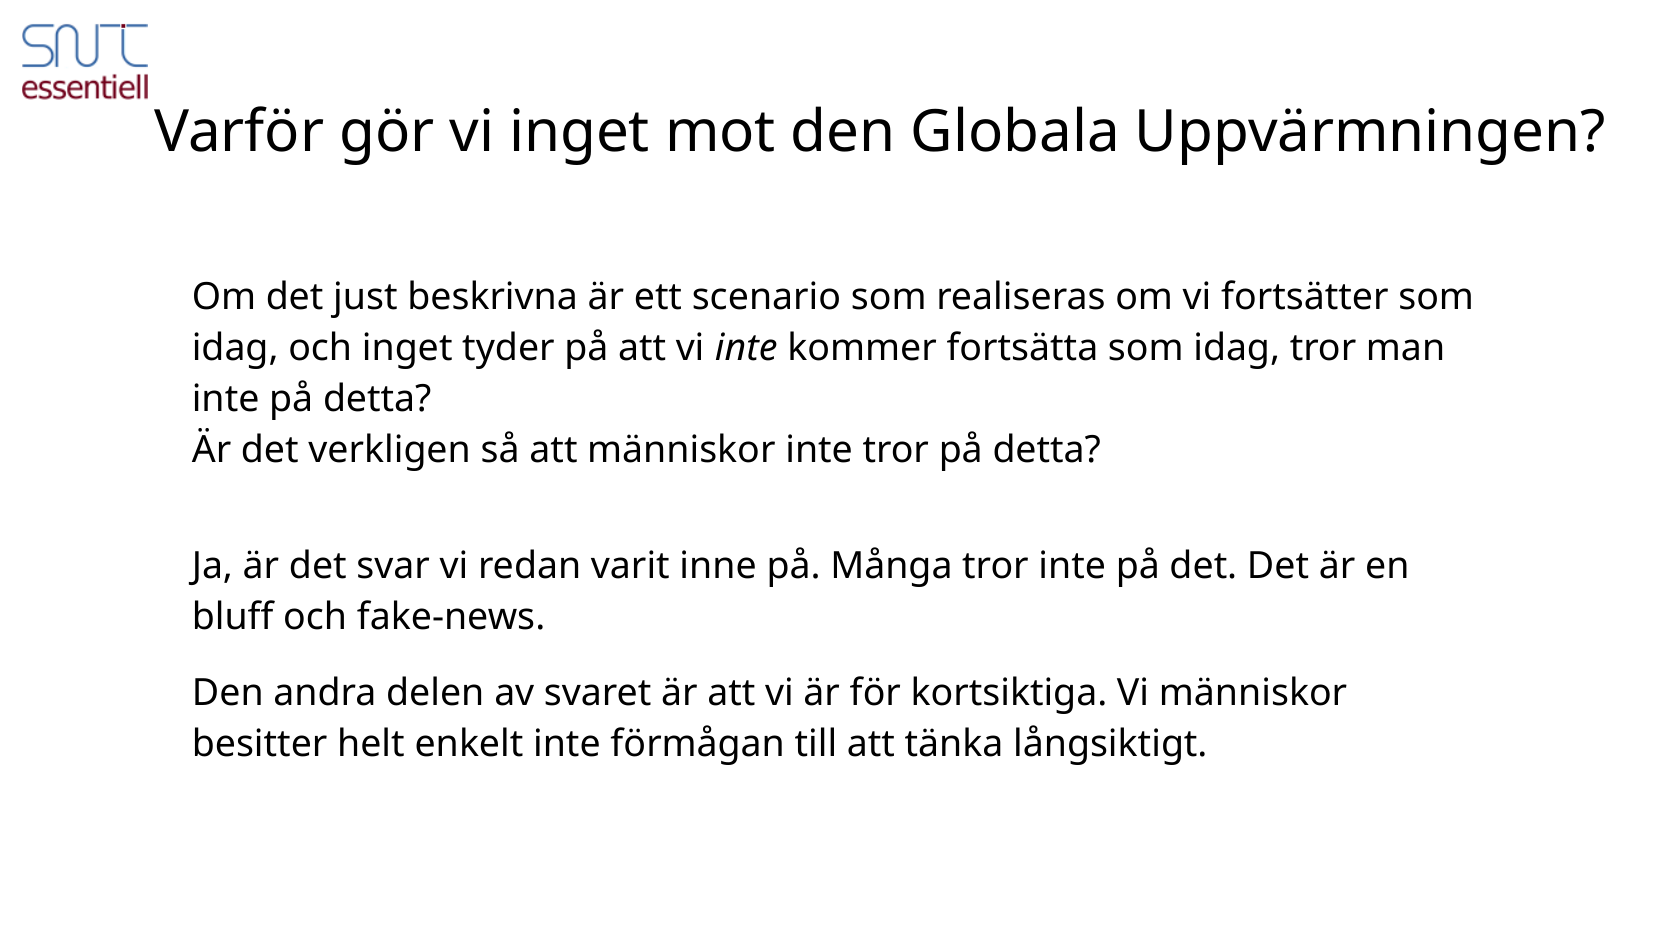

# Varför gör vi inget mot den Globala Uppvärmningen?
Om det just beskrivna är ett scenario som realiseras om vi fortsätter som idag, och inget tyder på att vi inte kommer fortsätta som idag, tror man inte på detta?
Är det verkligen så att människor inte tror på detta?
Ja, är det svar vi redan varit inne på. Många tror inte på det. Det är en bluff och fake-news.
Den andra delen av svaret är att vi är för kortsiktiga. Vi människor besitter helt enkelt inte förmågan till att tänka långsiktigt.